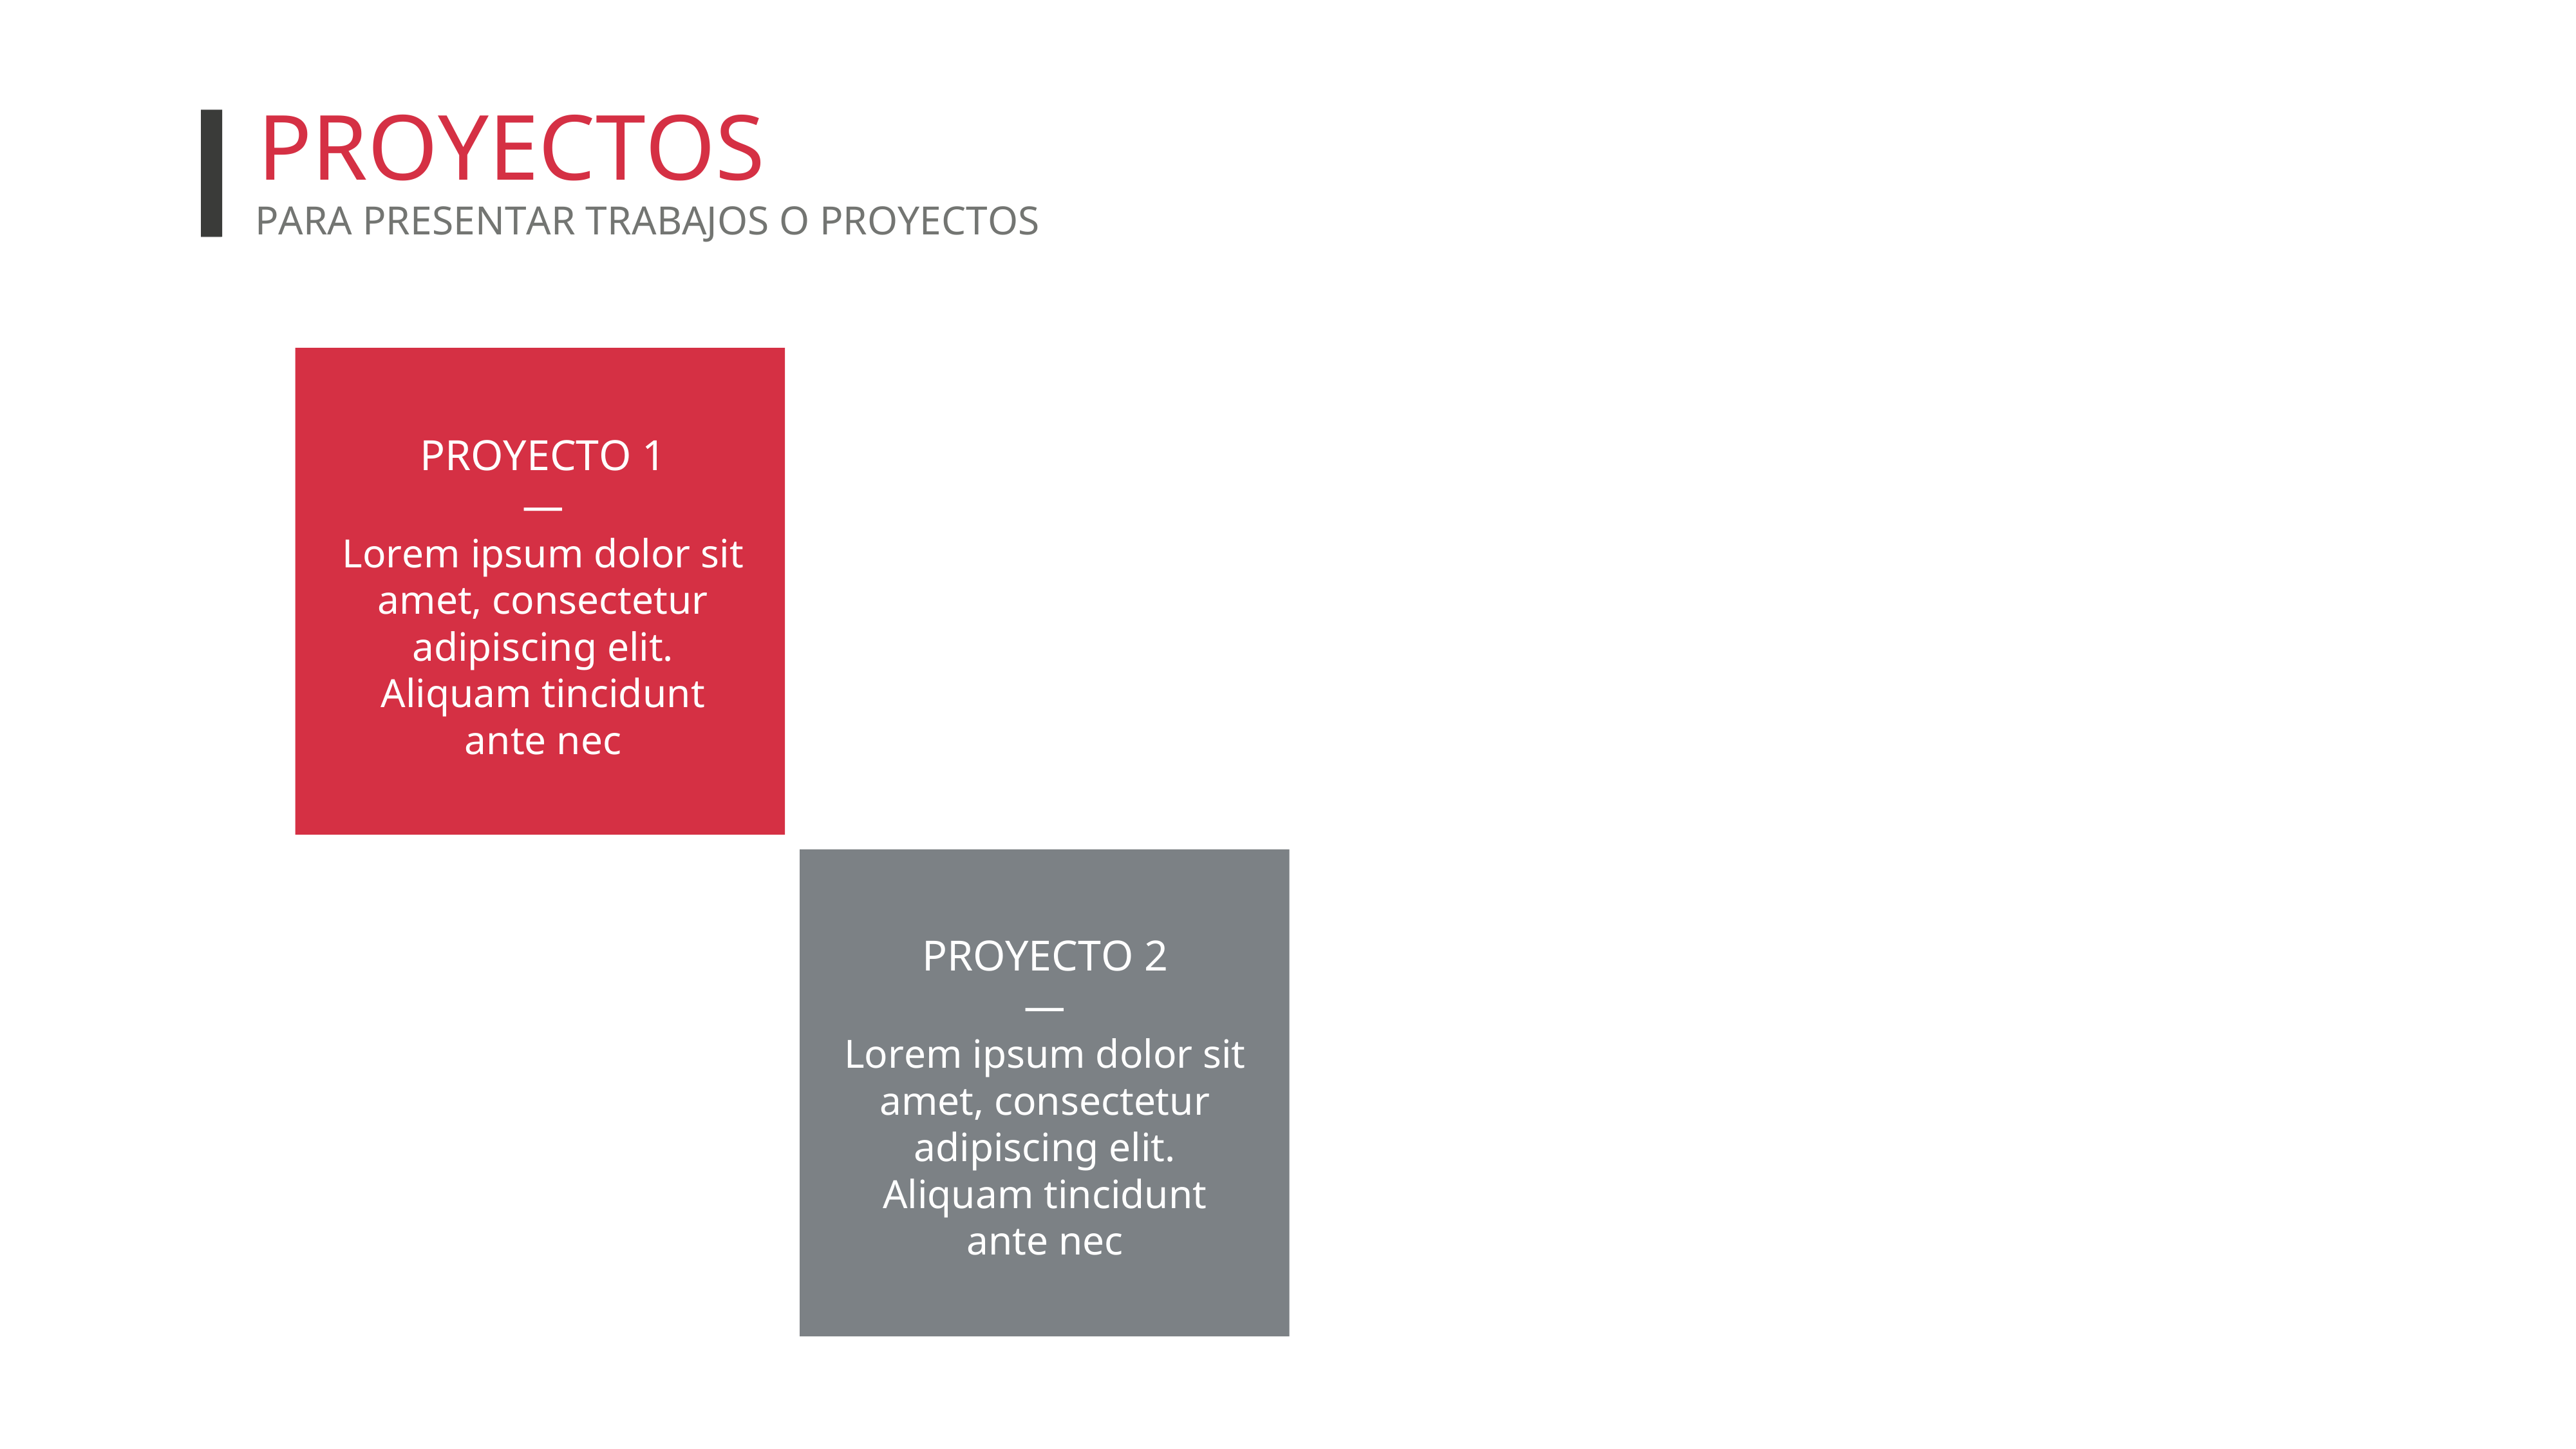

PROYECTOS
PARA PRESENTAR TRABAJOS O PROYECTOS
PROYECTO 1
—
Lorem ipsum dolor sit amet, consectetur adipiscing elit. Aliquam tincidunt ante nec
#
PROYECTO 2
—
Lorem ipsum dolor sit amet, consectetur adipiscing elit. Aliquam tincidunt ante nec